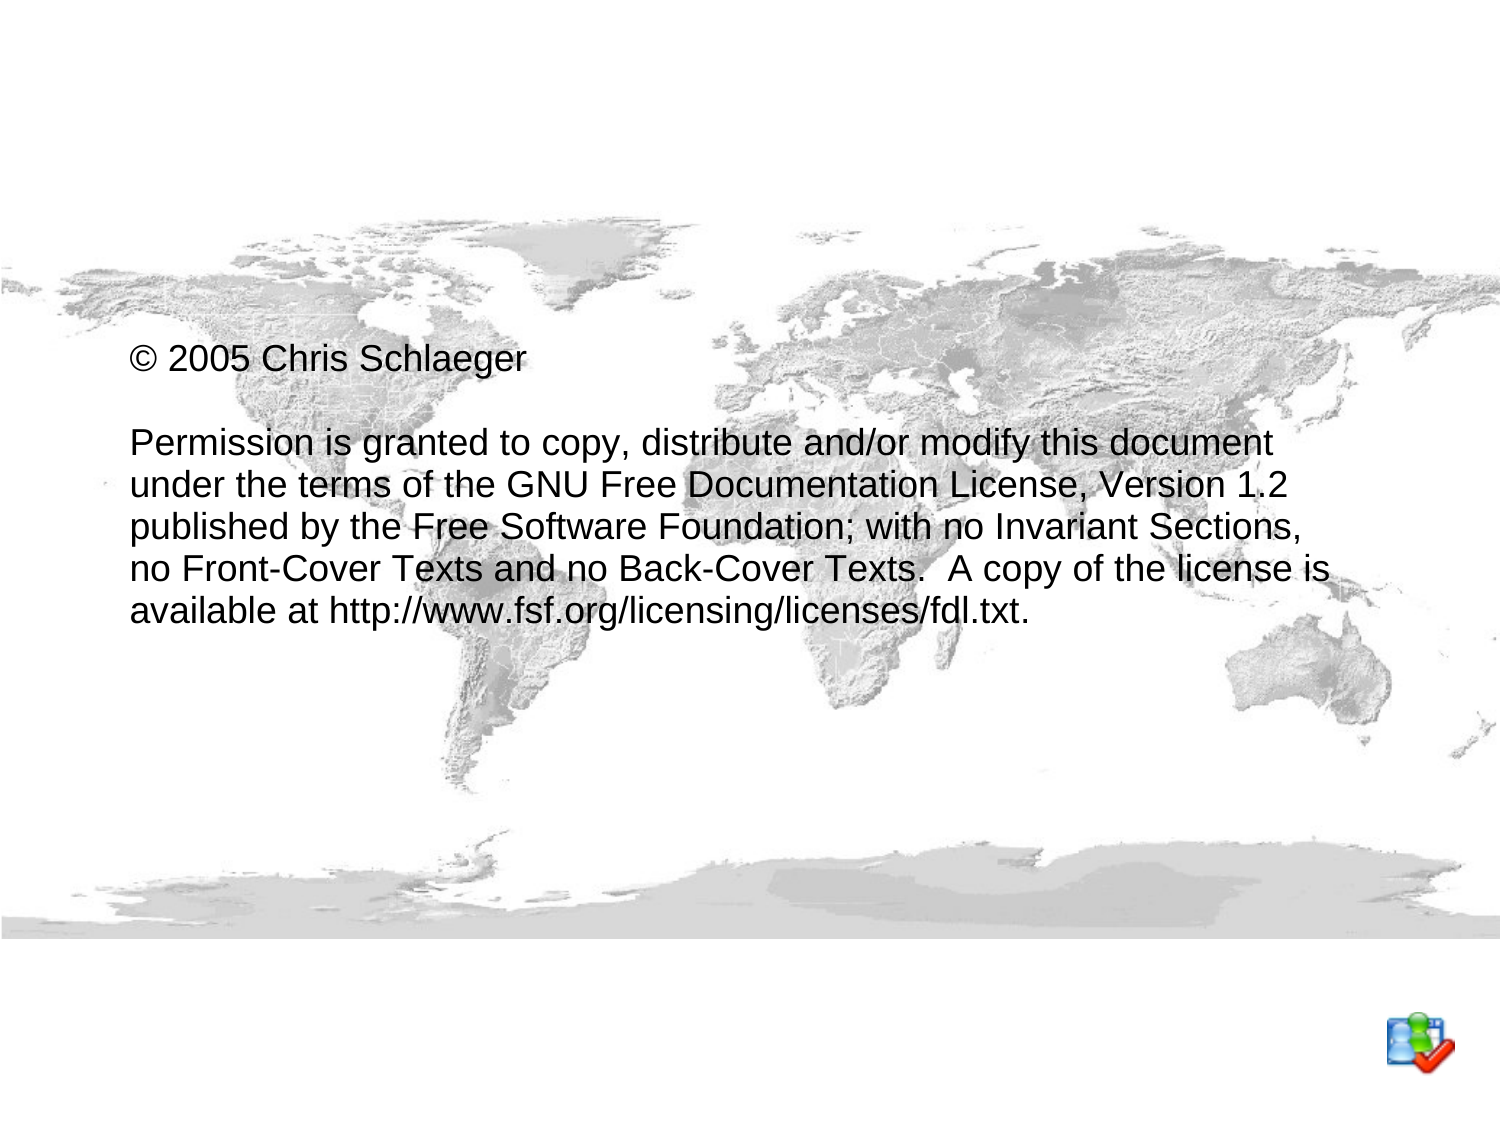

© 2005 Chris Schlaeger
Permission is granted to copy, distribute and/or modify this document under the terms of the GNU Free Documentation License, Version 1.2 published by the Free Software Foundation; with no Invariant Sections, no Front-Cover Texts and no Back-Cover Texts. A copy of the license is available at http://www.fsf.org/licensing/licenses/fdl.txt.